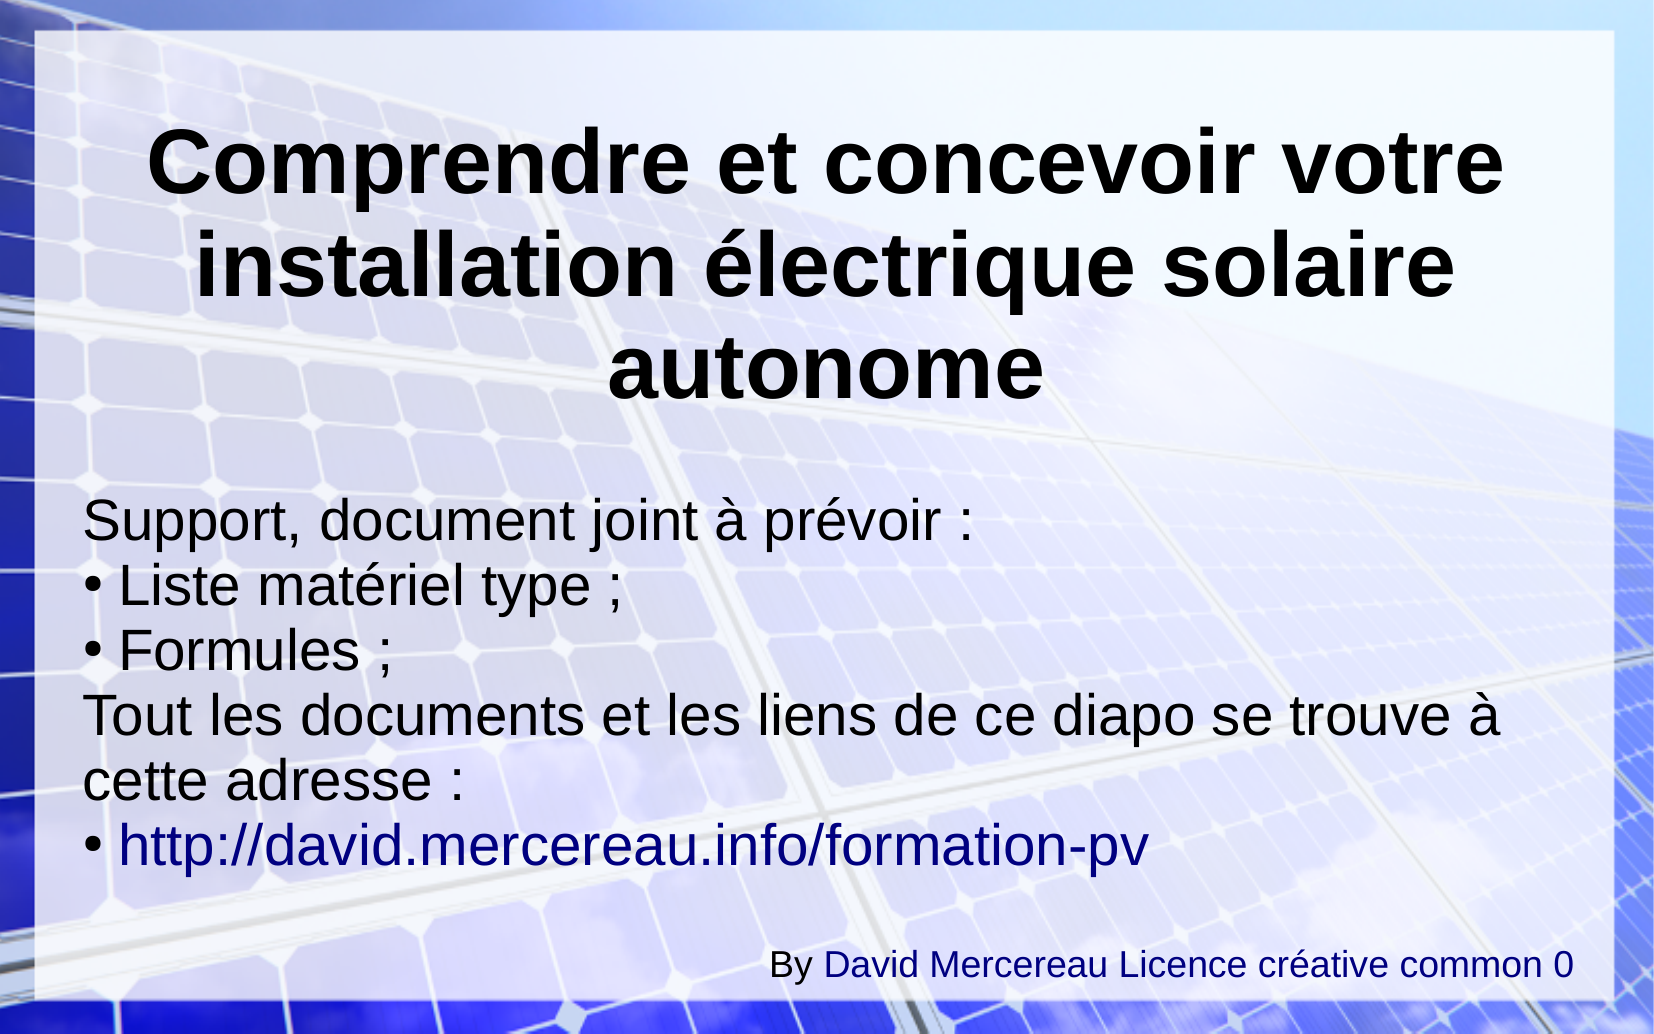

# Comprendre et concevoir votre installation électrique solaire autonome
Support, document joint à prévoir :
Liste matériel type ;
Formules ;
Tout les documents et les liens de ce diapo se trouve à cette adresse :
http://david.mercereau.info/formation-pv
By David Mercereau Licence créative common 0